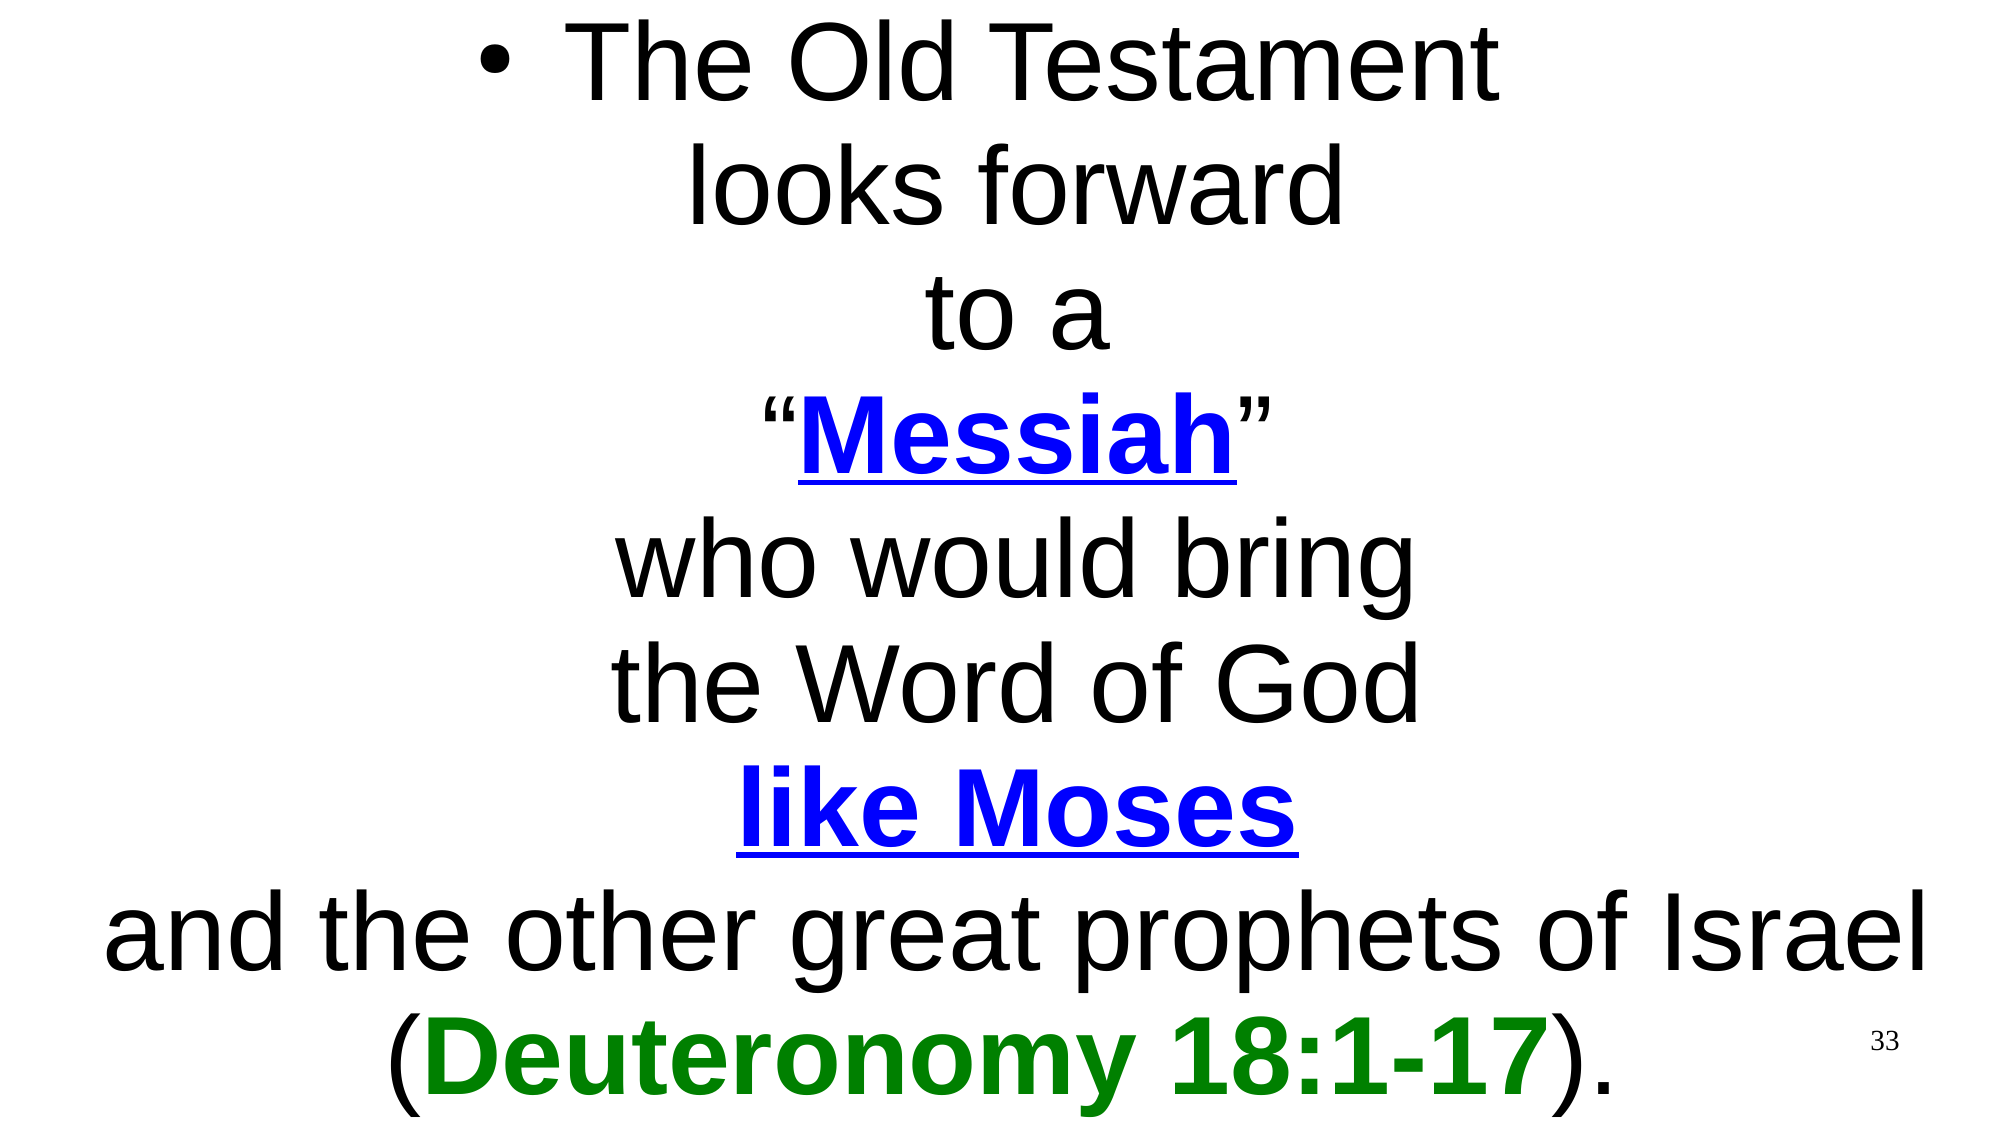

# The Old Testament looks forward to a “Messiah” who would bring the Word of God like Moses and the other great prophets of Israel (Deuteronomy 18:1-17).
33